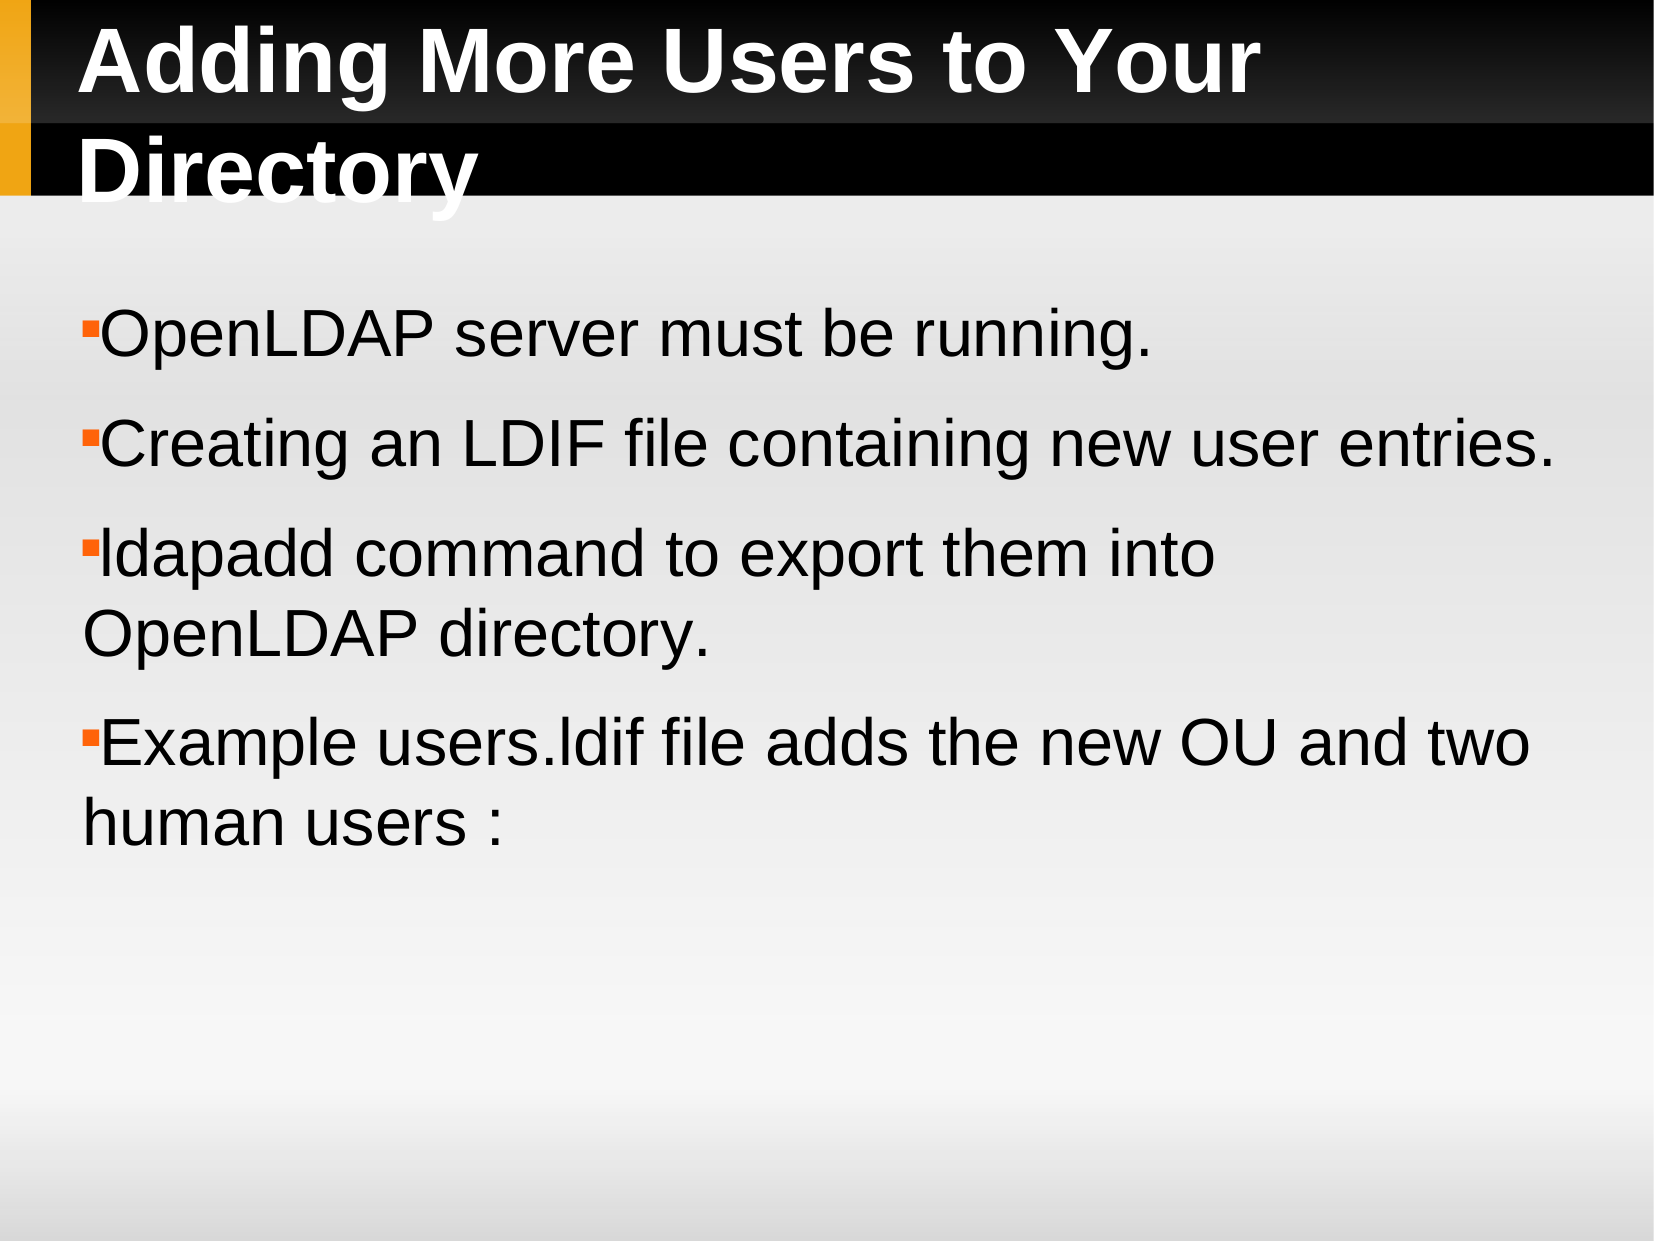

# Adding More Users to Your Directory
OpenLDAP server must be running.
Creating an LDIF file containing new user entries.
ldapadd command to export them into OpenLDAP directory.
Example users.ldif file adds the new OU and two human users :